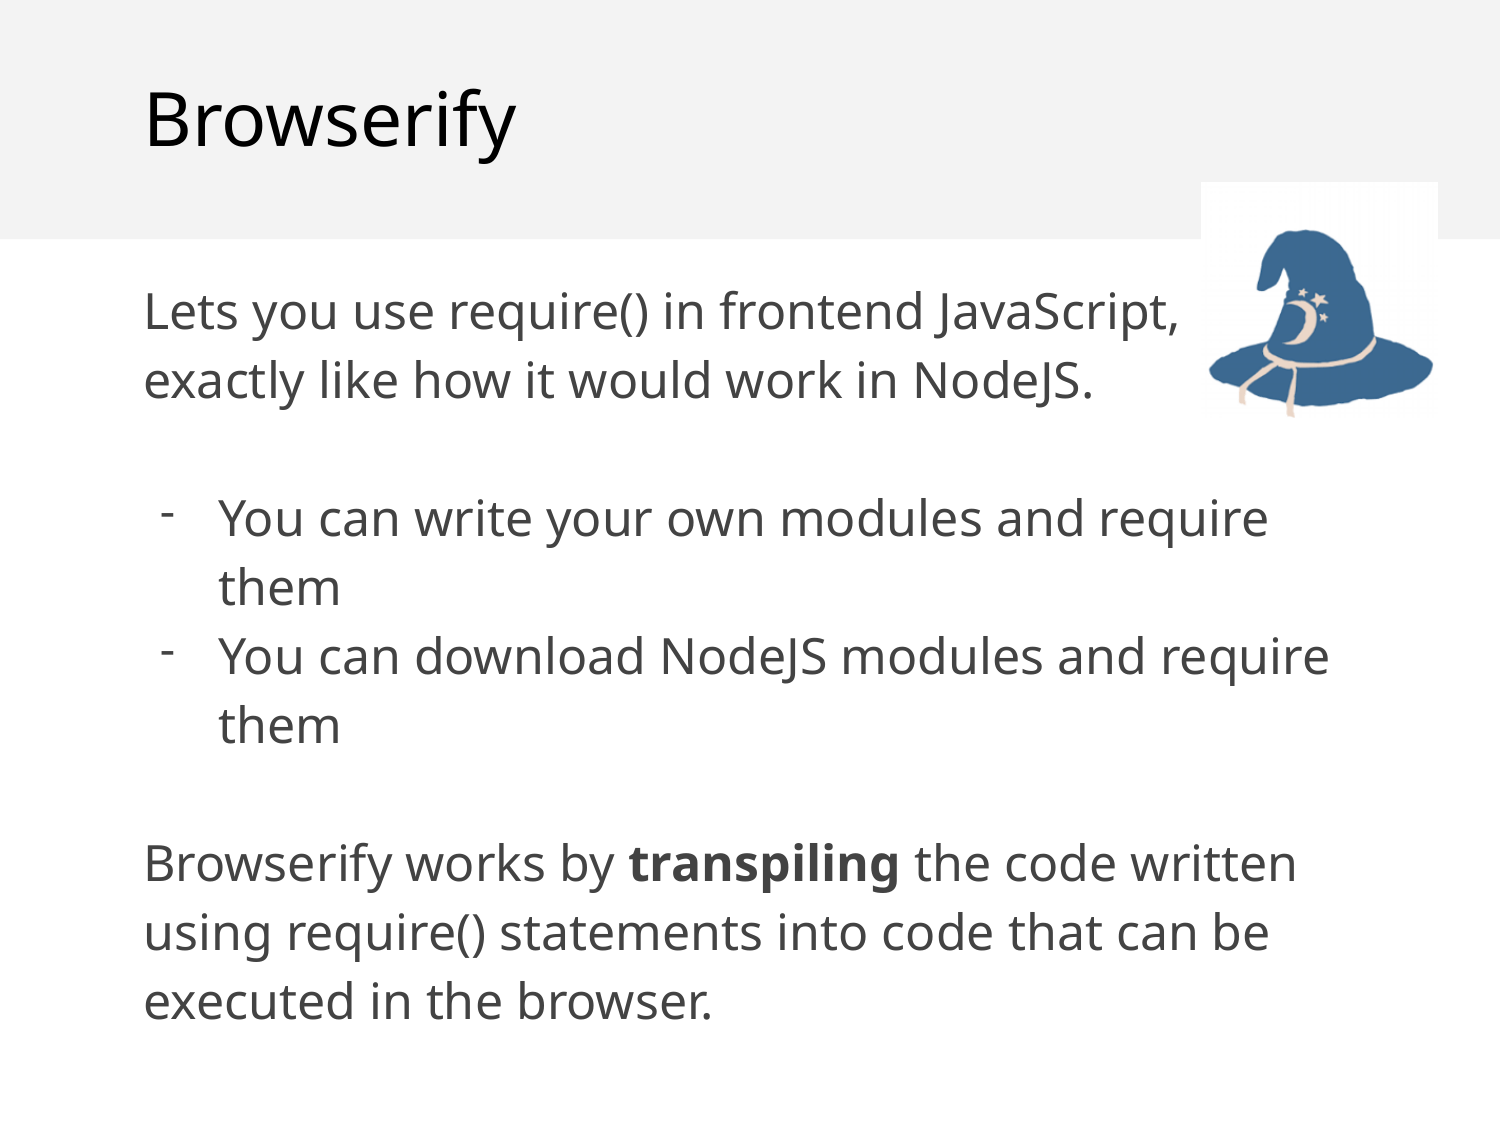

# Browserify
Lets you use require() in frontend JavaScript,
exactly like how it would work in NodeJS.
You can write your own modules and require them
You can download NodeJS modules and require them
Browserify works by transpiling the code written using require() statements into code that can be executed in the browser.